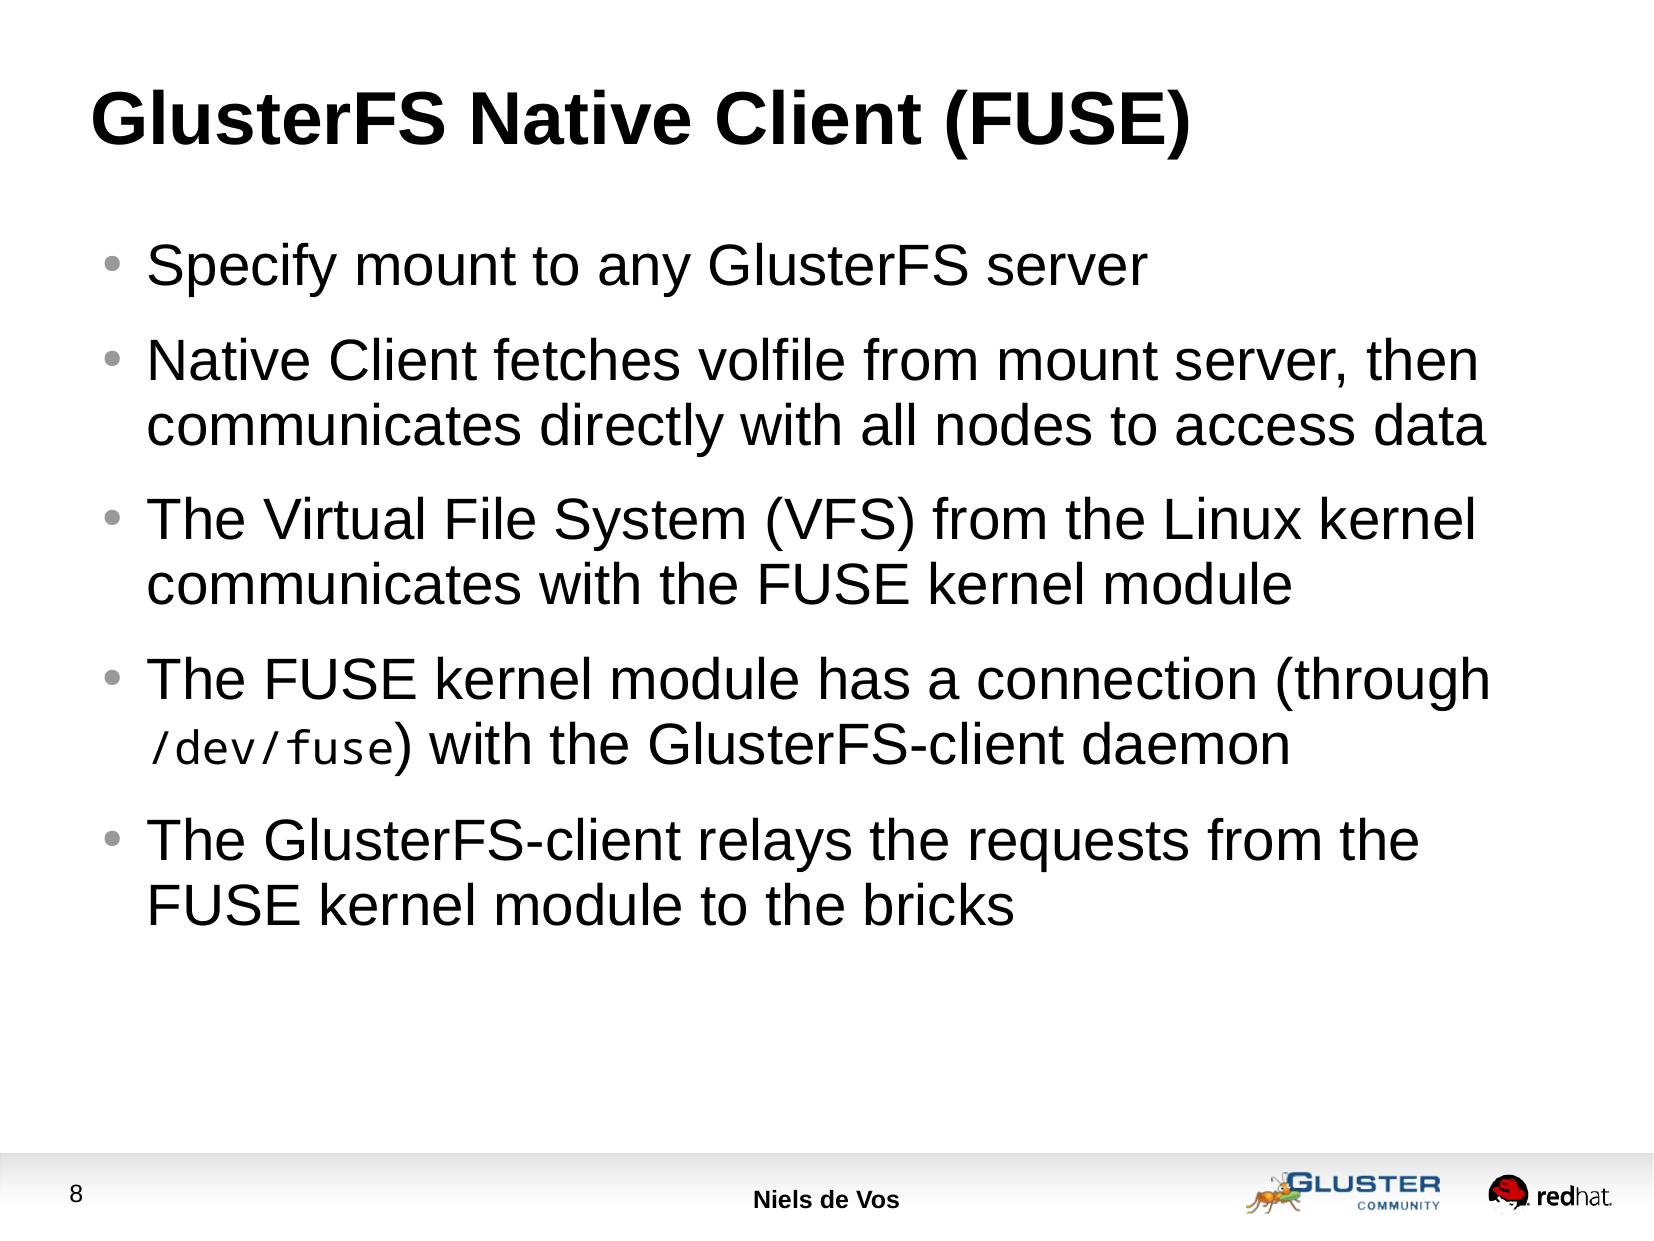

# GlusterFS Native Client (FUSE)
Specify mount to any GlusterFS server
Native Client fetches volfile from mount server, then communicates directly with all nodes to access data
The Virtual File System (VFS) from the Linux kernel communicates with the FUSE kernel module
The FUSE kernel module has a connection (through /dev/fuse) with the GlusterFS-client daemon
The GlusterFS-client relays the requests from the FUSE kernel module to the bricks